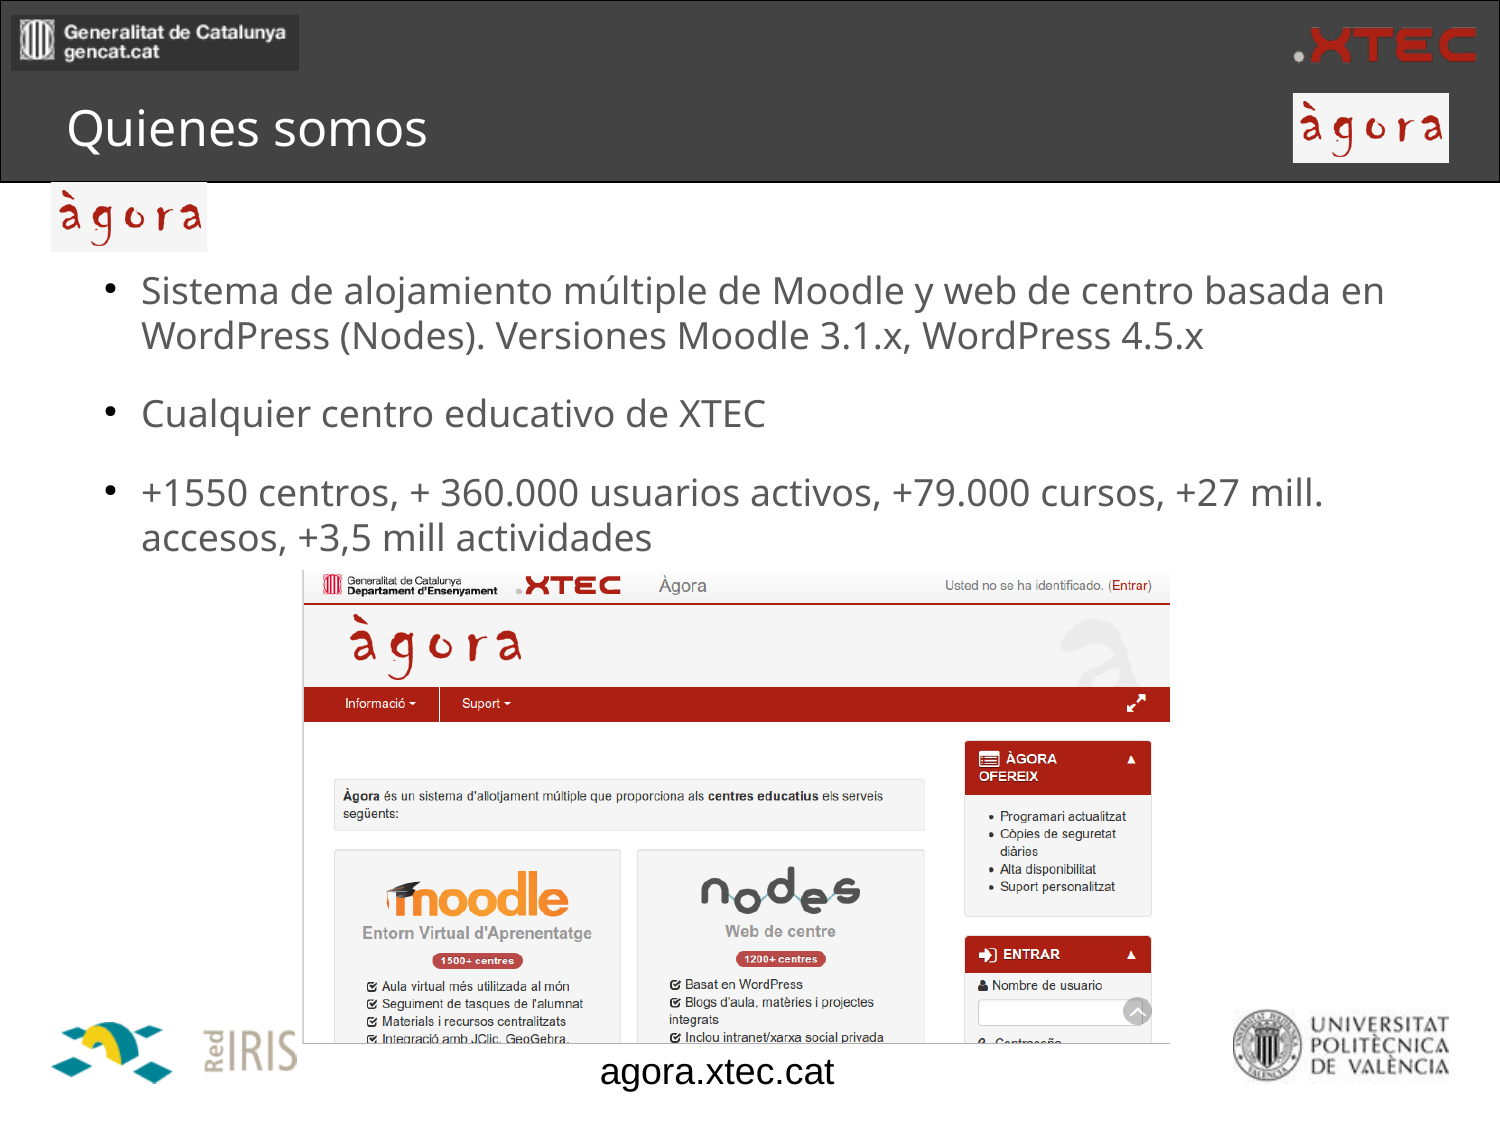

# Quienes somos
Sistema de alojamiento múltiple de Moodle y web de centro basada en WordPress (Nodes). Versiones Moodle 3.1.x, WordPress 4.5.x
Cualquier centro educativo de XTEC
+1550 centros, + 360.000 usuarios activos, +79.000 cursos, +27 mill. accesos, +3,5 mill actividades
agora.xtec.cat